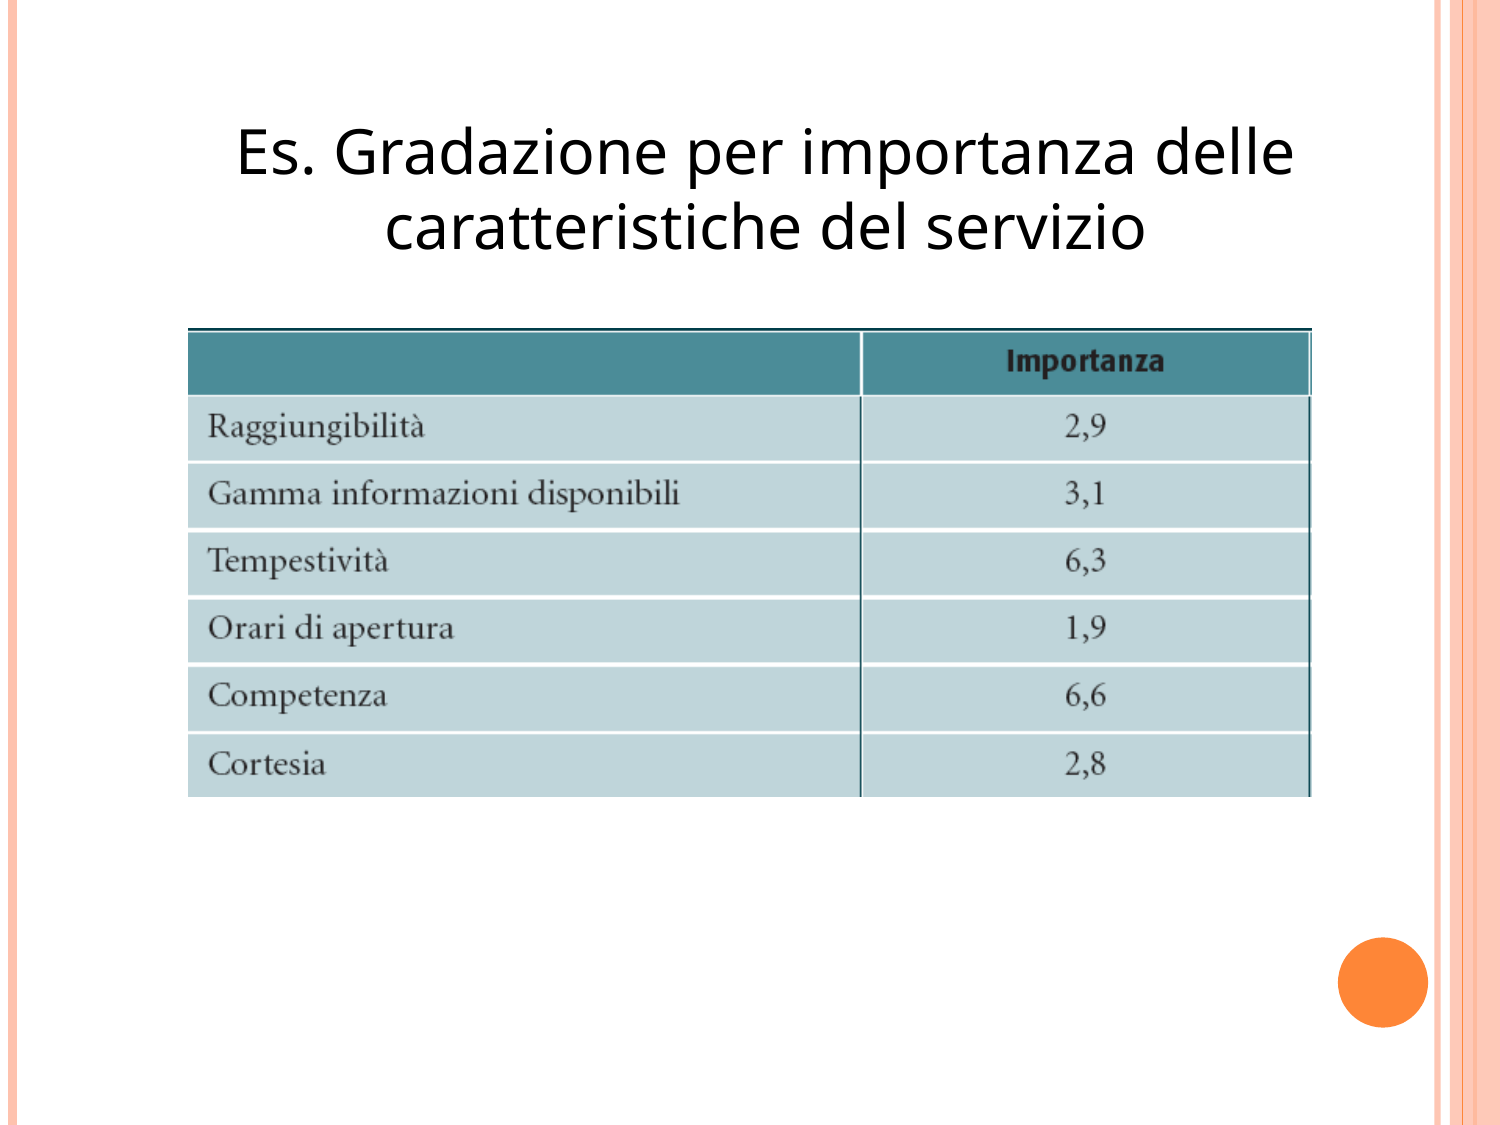

Es. Gradazione per importanza delle caratteristiche del servizio